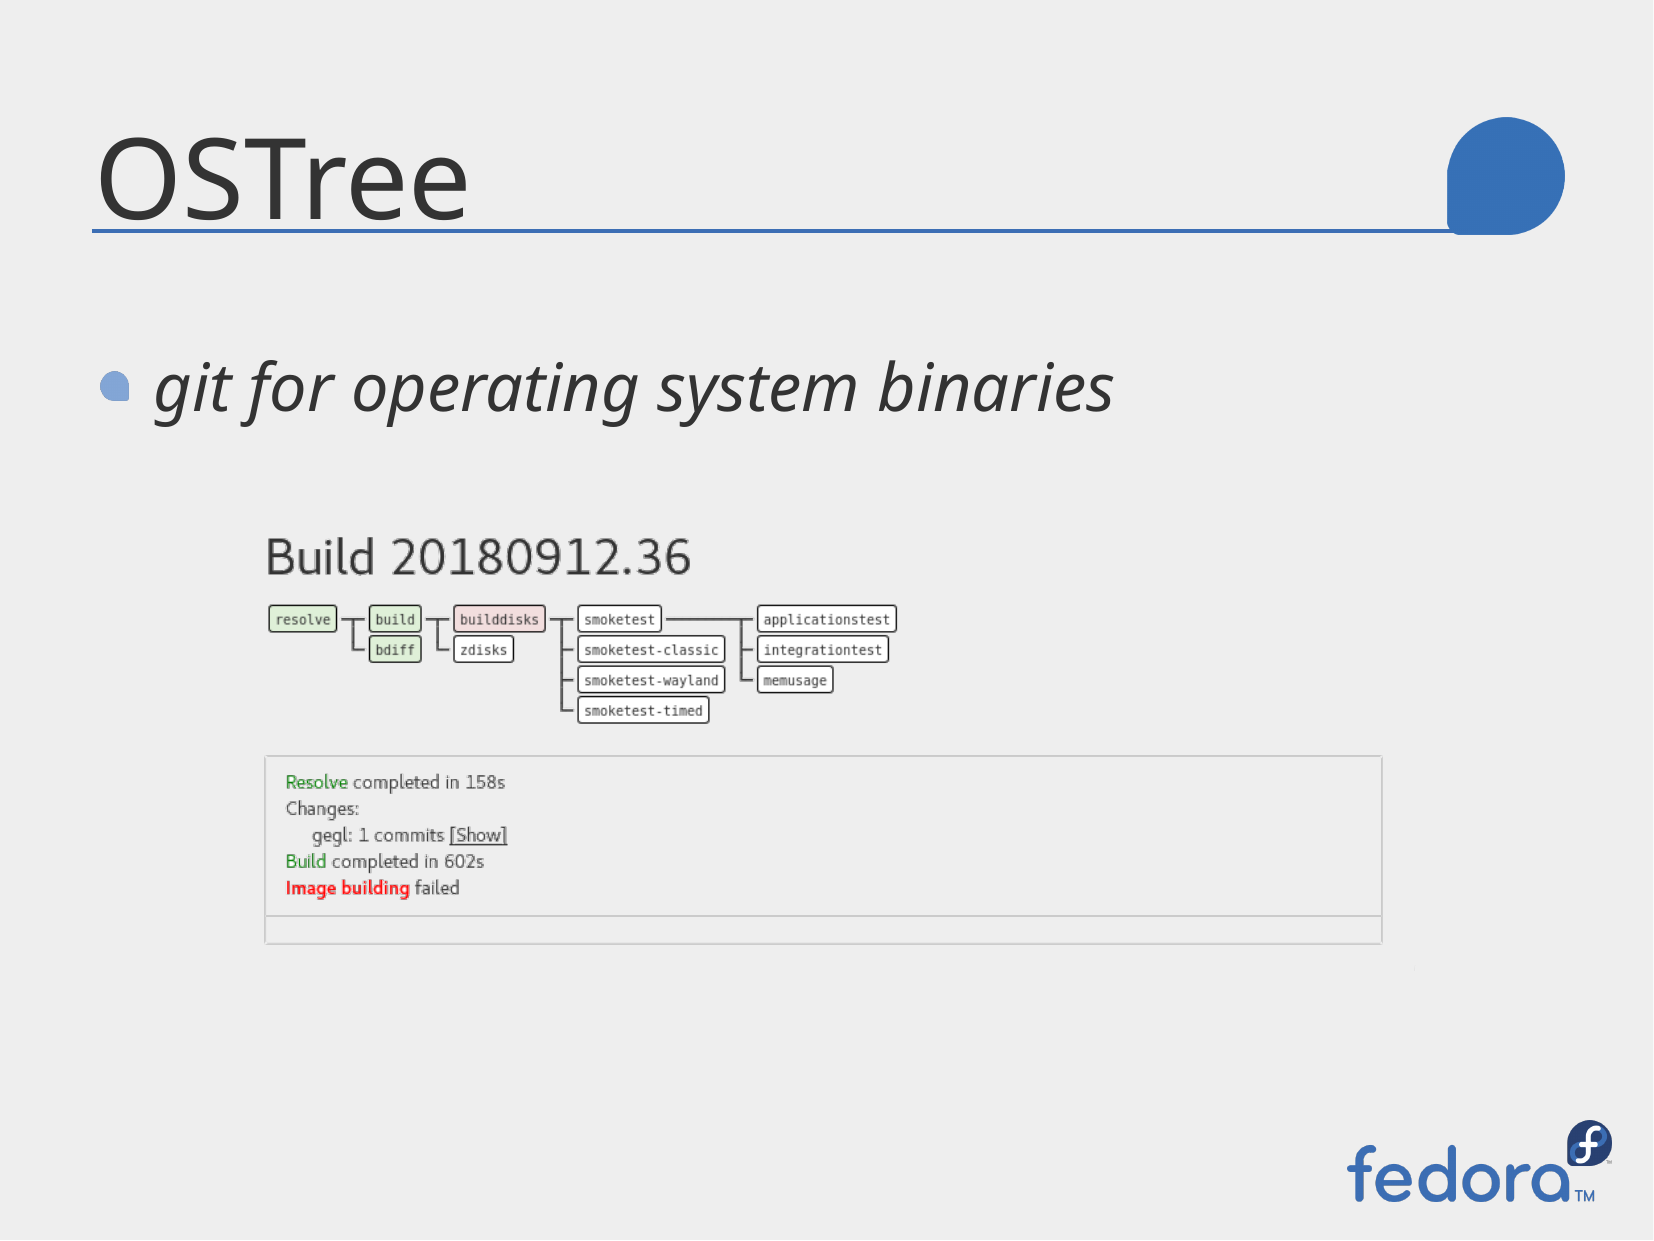

OSTree
# git for operating system binaries